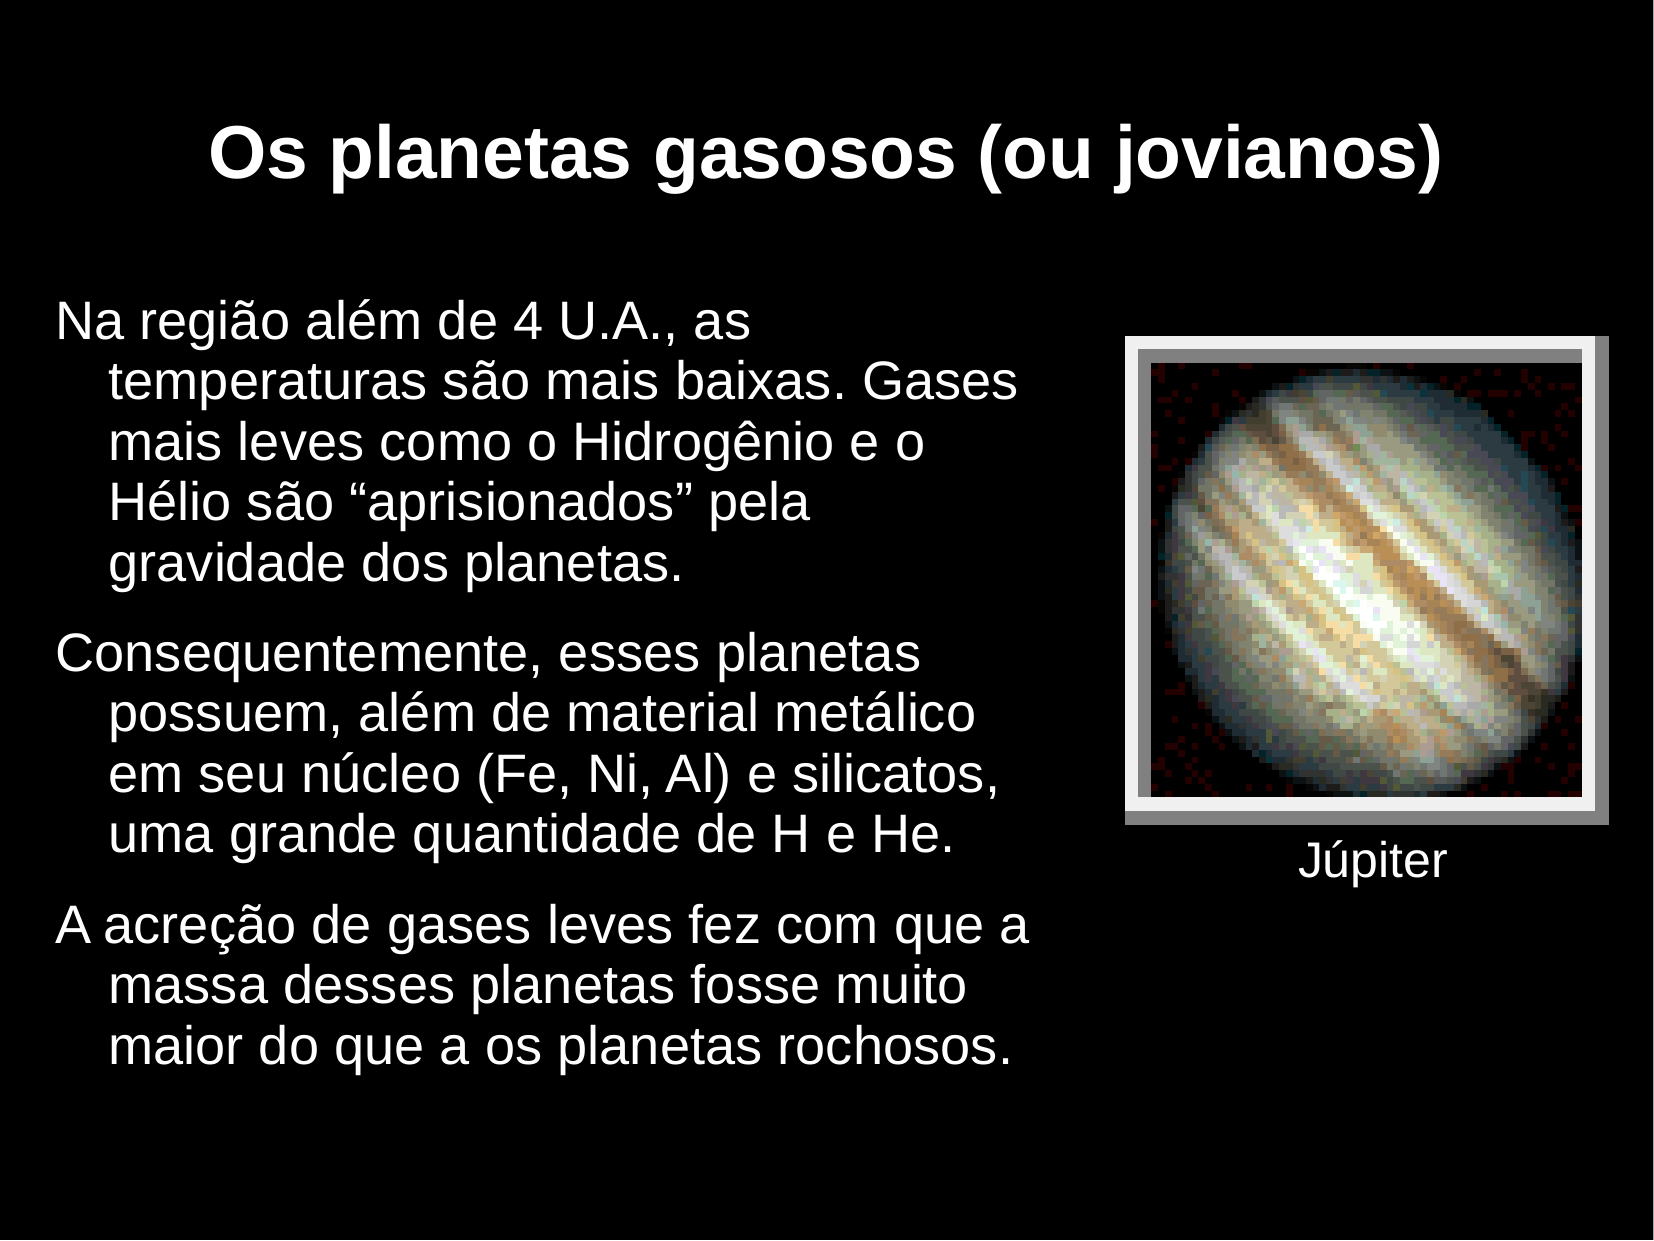

# Os planetas gasosos (ou jovianos)
Na região além de 4 U.A., as temperaturas são mais baixas. Gases mais leves como o Hidrogênio e o Hélio são “aprisionados” pela gravidade dos planetas.
Consequentemente, esses planetas possuem, além de material metálico em seu núcleo (Fe, Ni, Al) e silicatos, uma grande quantidade de H e He.
A acreção de gases leves fez com que a massa desses planetas fosse muito maior do que a os planetas rochosos.
Júpiter